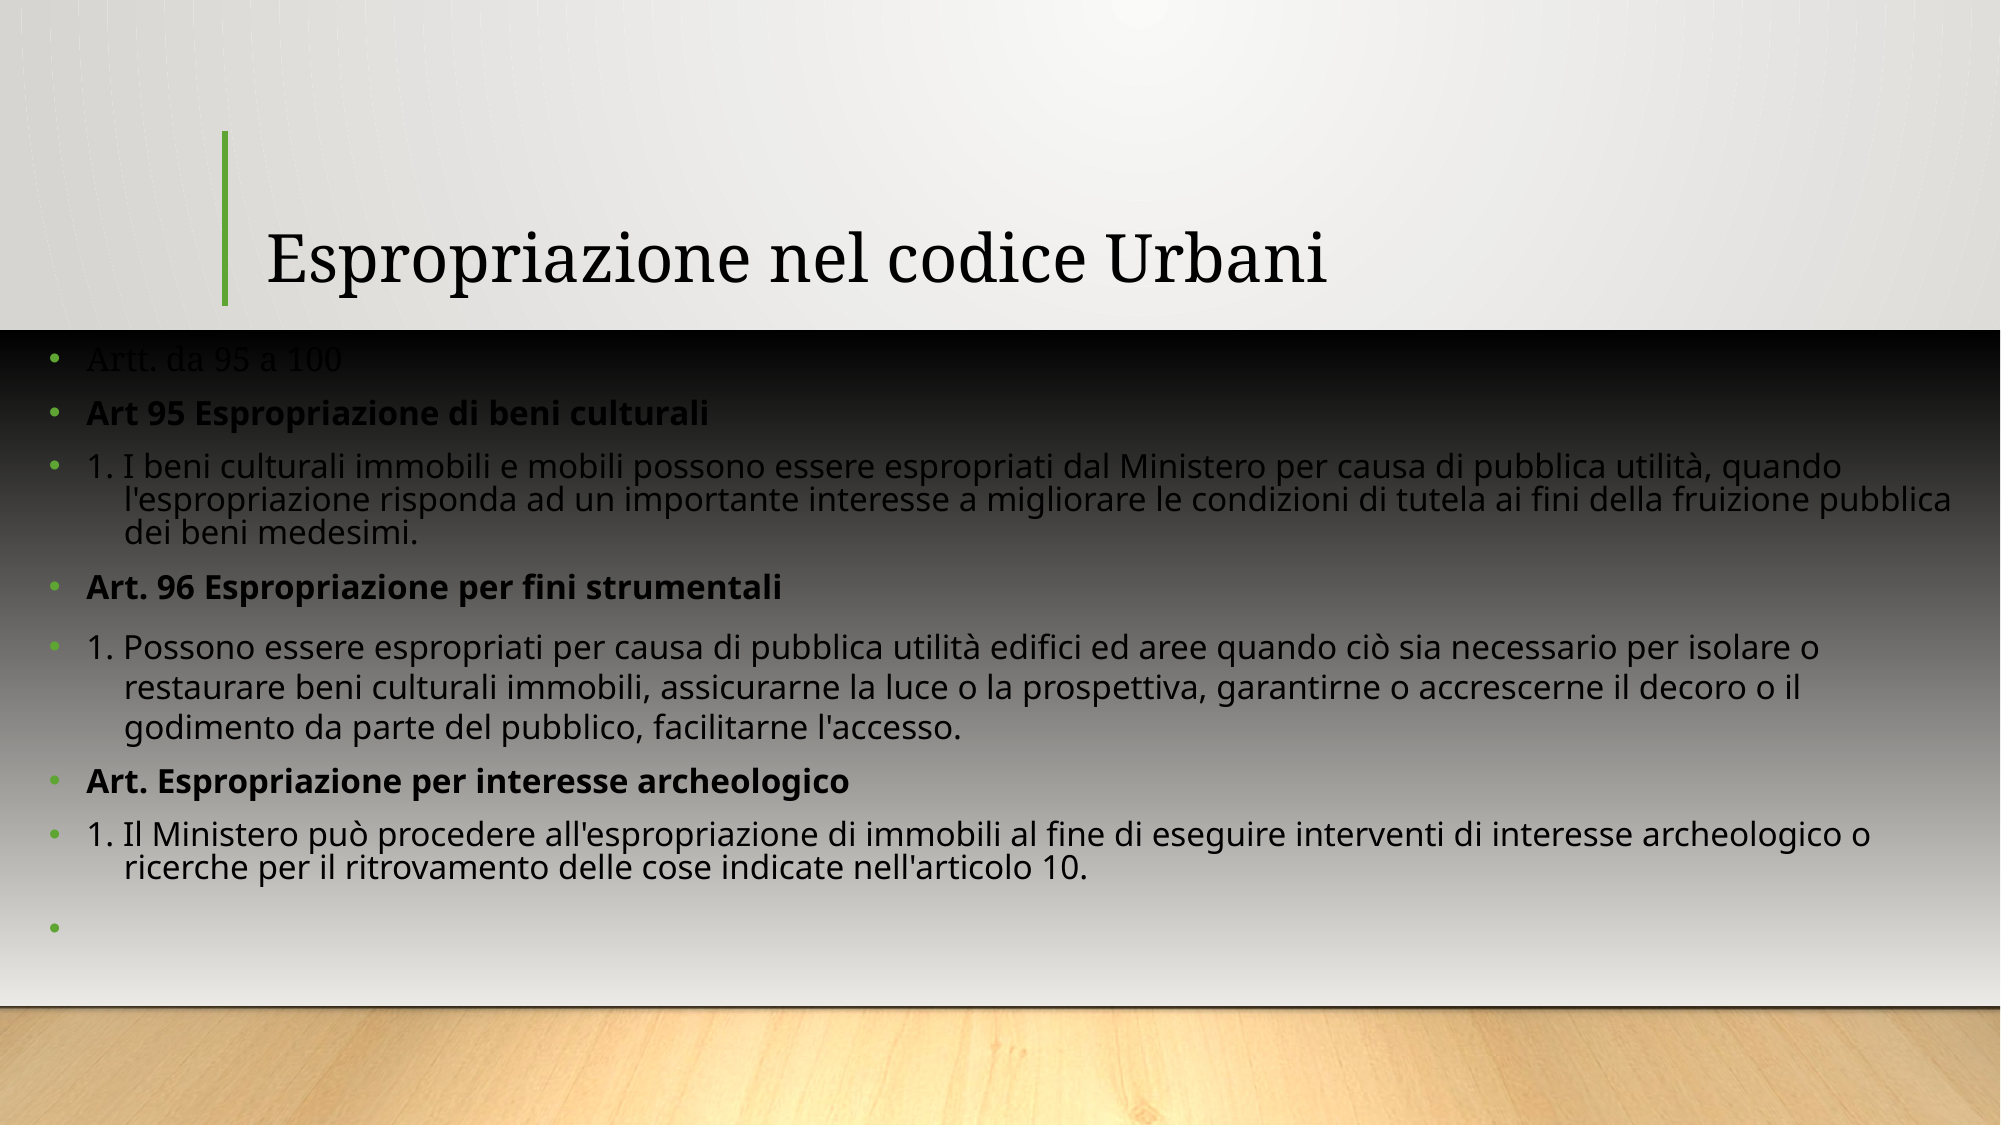

# Espropriazione nel codice Urbani
Artt. da 95 a 100
Art 95 Espropriazione di beni culturali
1. I beni culturali immobili e mobili possono essere espropriati dal Ministero per causa di pubblica utilità, quando l'espropriazione risponda ad un importante interesse a migliorare le condizioni di tutela ai fini della fruizione pubblica dei beni medesimi.
Art. 96 Espropriazione per fini strumentali
1. Possono essere espropriati per causa di pubblica utilità edifici ed aree quando ciò sia necessario per isolare o restaurare beni culturali immobili, assicurarne la luce o la prospettiva, garantirne o accrescerne il decoro o il godimento da parte del pubblico, facilitarne l'accesso.
Art. Espropriazione per interesse archeologico
1. Il Ministero può procedere all'espropriazione di immobili al fine di eseguire interventi di interesse archeologico o ricerche per il ritrovamento delle cose indicate nell'articolo 10.